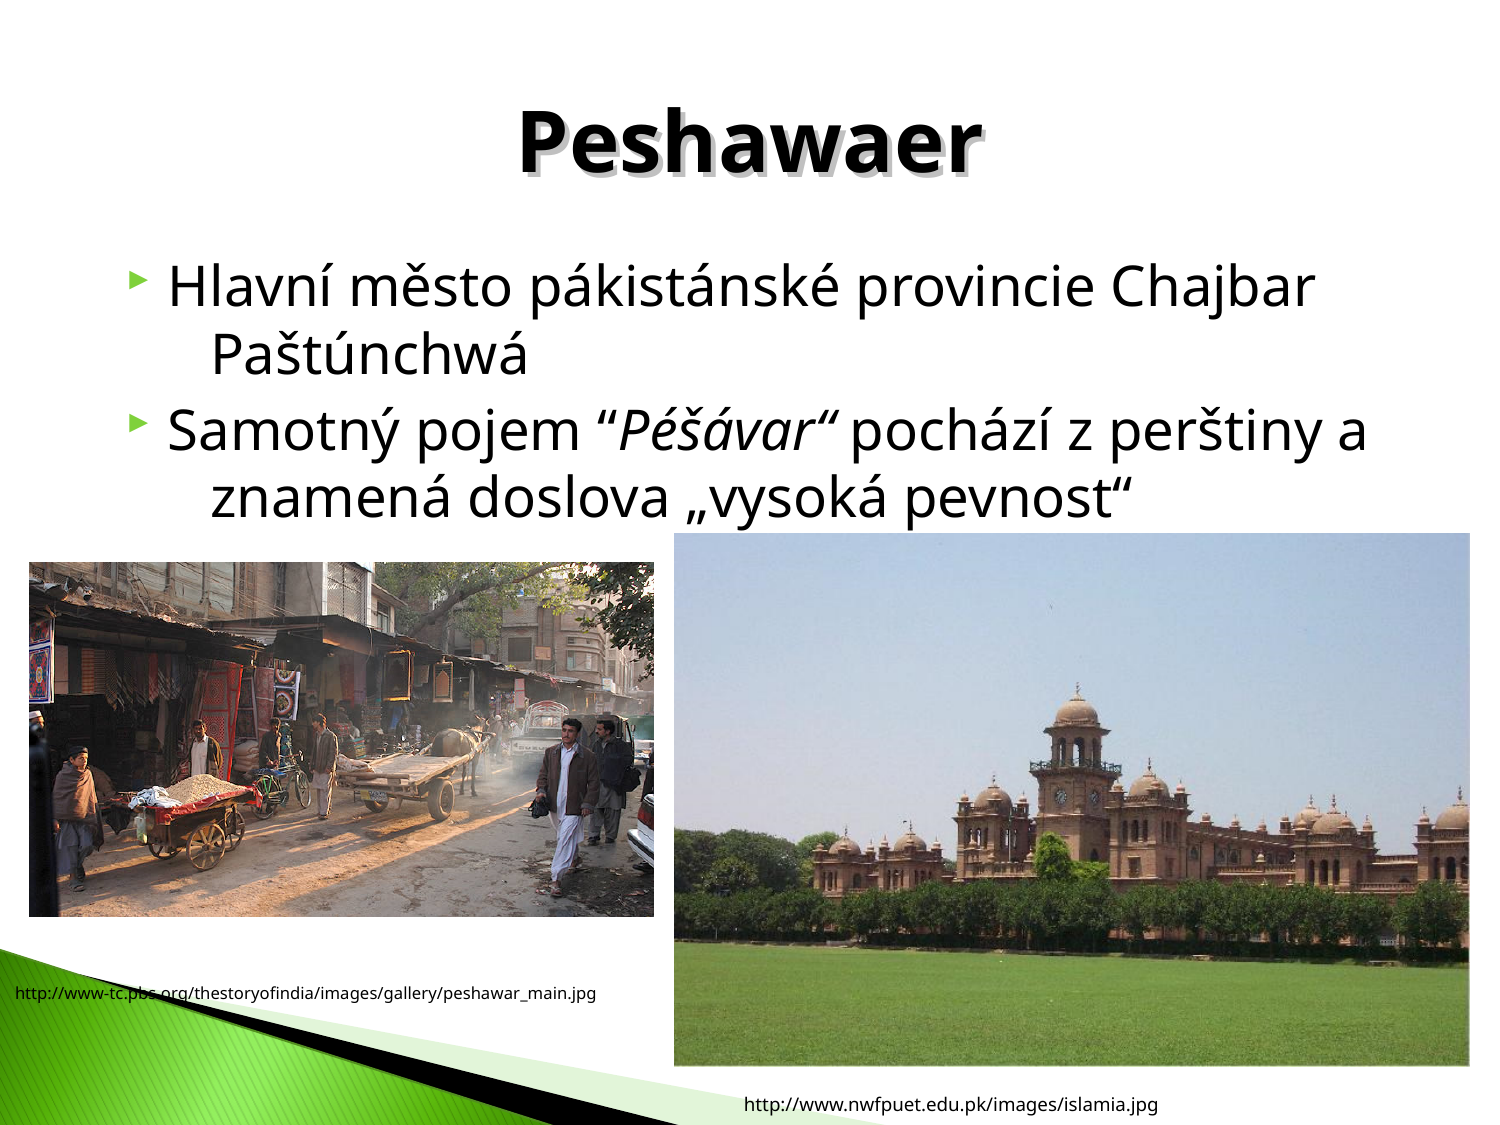

Peshawaer
# Hlavní město pákistánské provincie Chajbar Paštúnchwá
Samotný pojem “Péšávar“ pochází z perštiny a znamená doslova „vysoká pevnost“
http://www-tc.pbs.org/thestoryofindia/images/gallery/peshawar_main.jpg
http://www.nwfpuet.edu.pk/images/islamia.jpg